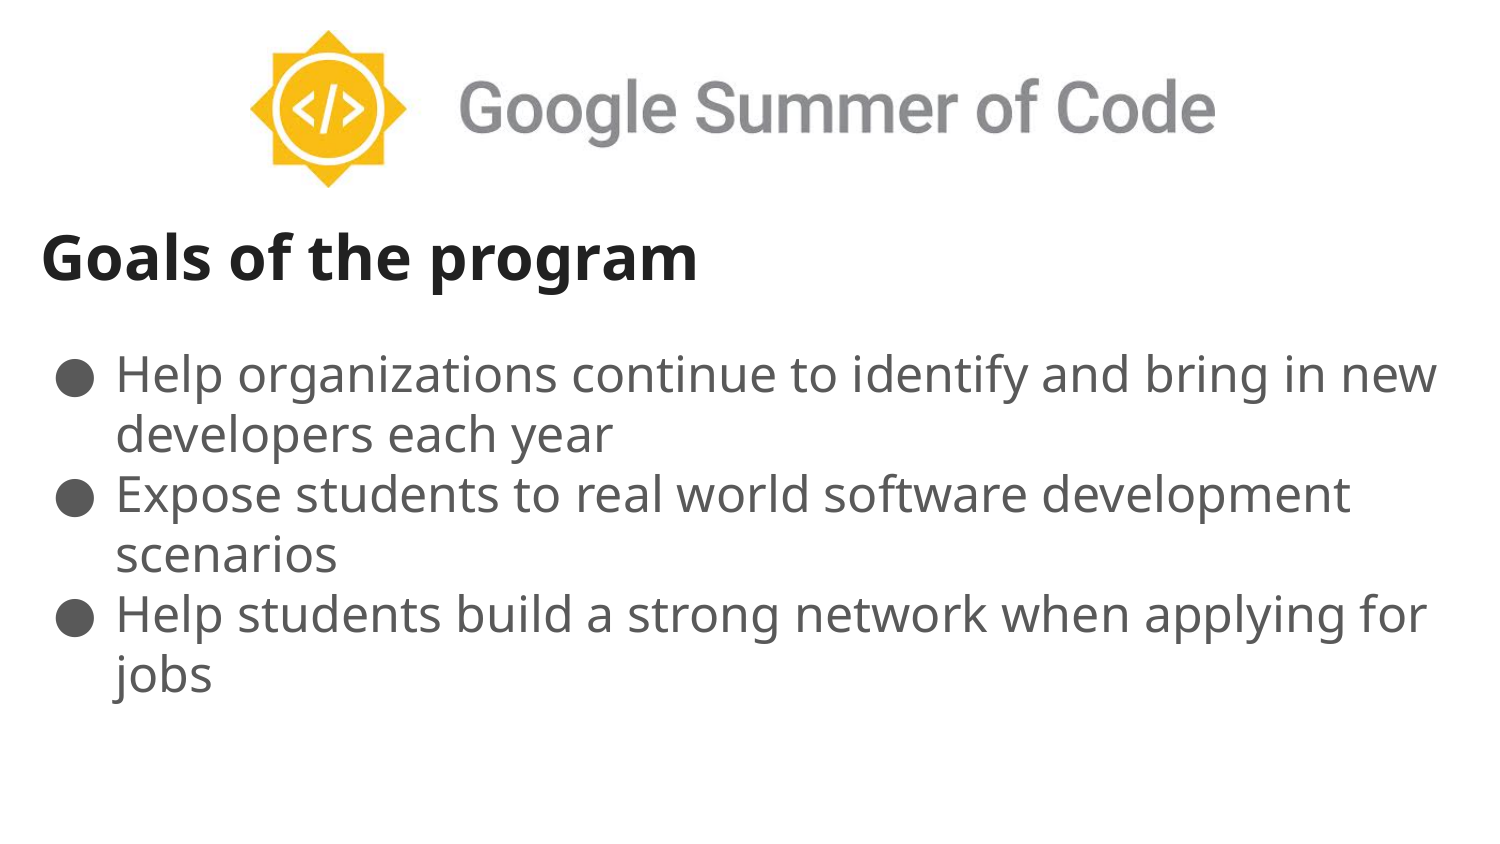

# Goals of the program
Help organizations continue to identify and bring in new developers each year
Expose students to real world software development scenarios
Help students build a strong network when applying for jobs